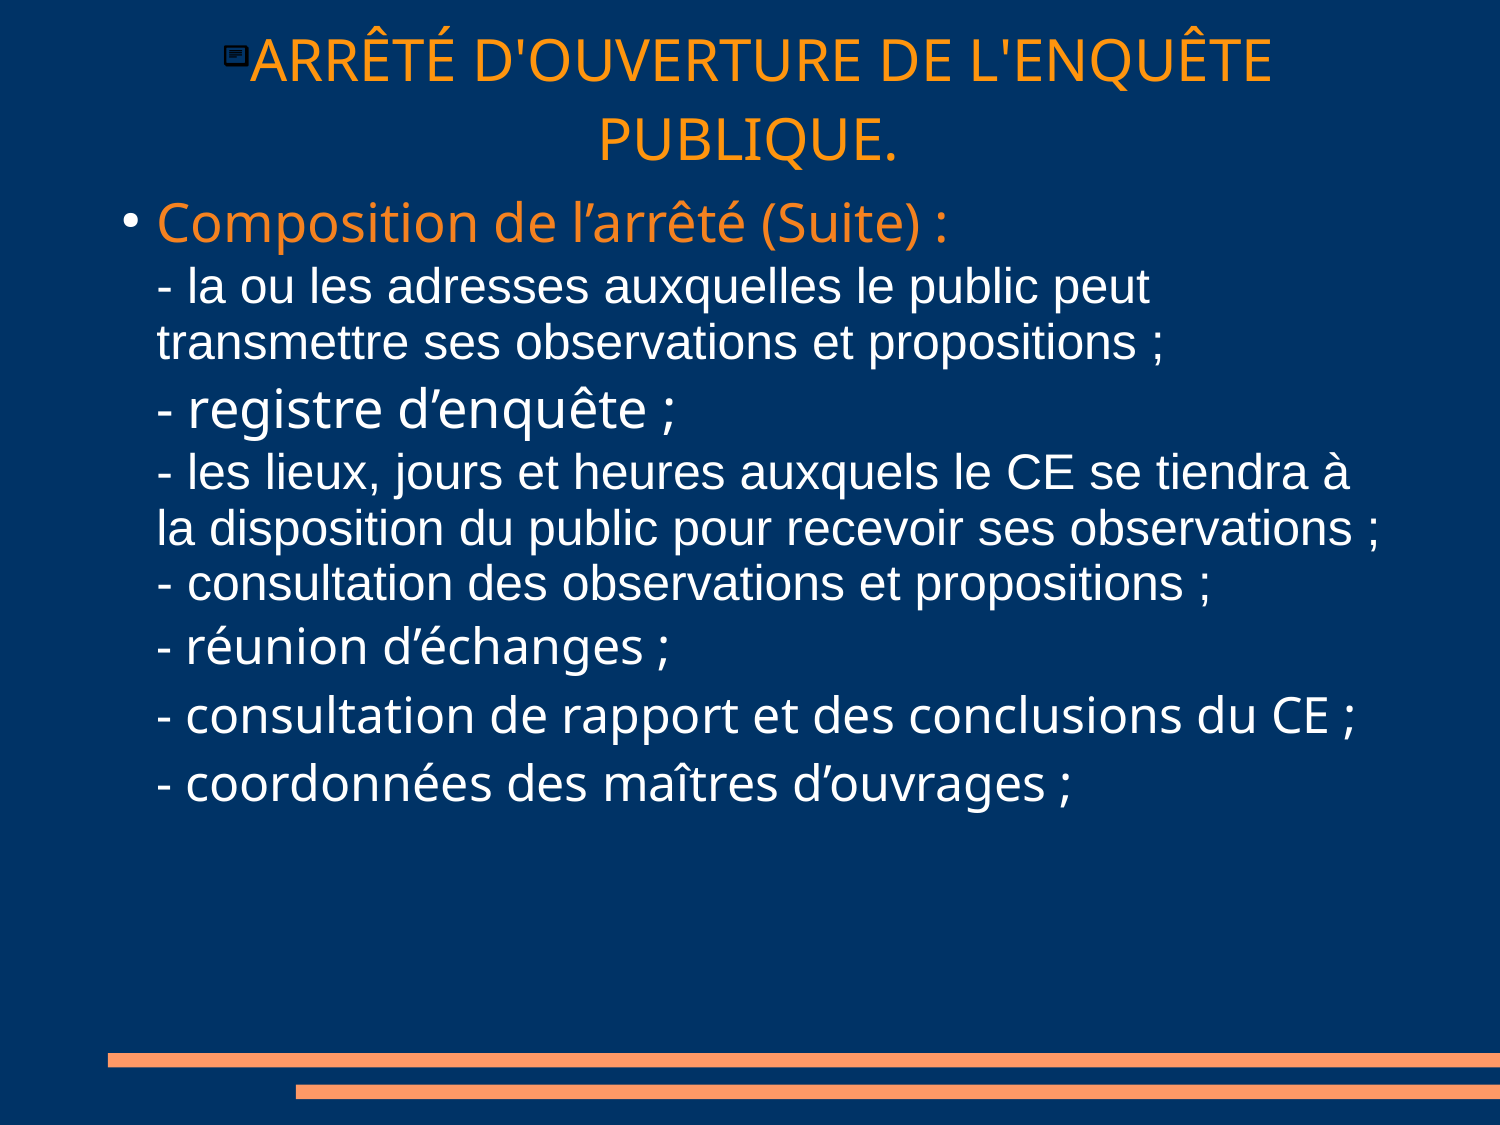

# ARRÊTÉ D'OUVERTURE DE L'ENQUÊTE PUBLIQUE.
Composition de l’arrêté (Suite) :
- la ou les adresses auxquelles le public peut transmettre ses observations et propositions ;
- registre d’enquête ;
- les lieux, jours et heures auxquels le CE se tiendra à la disposition du public pour recevoir ses observations ;
- consultation des observations et propositions ;
- réunion d’échanges ;
- consultation de rapport et des conclusions du CE ;
- coordonnées des maîtres d’ouvrages ;